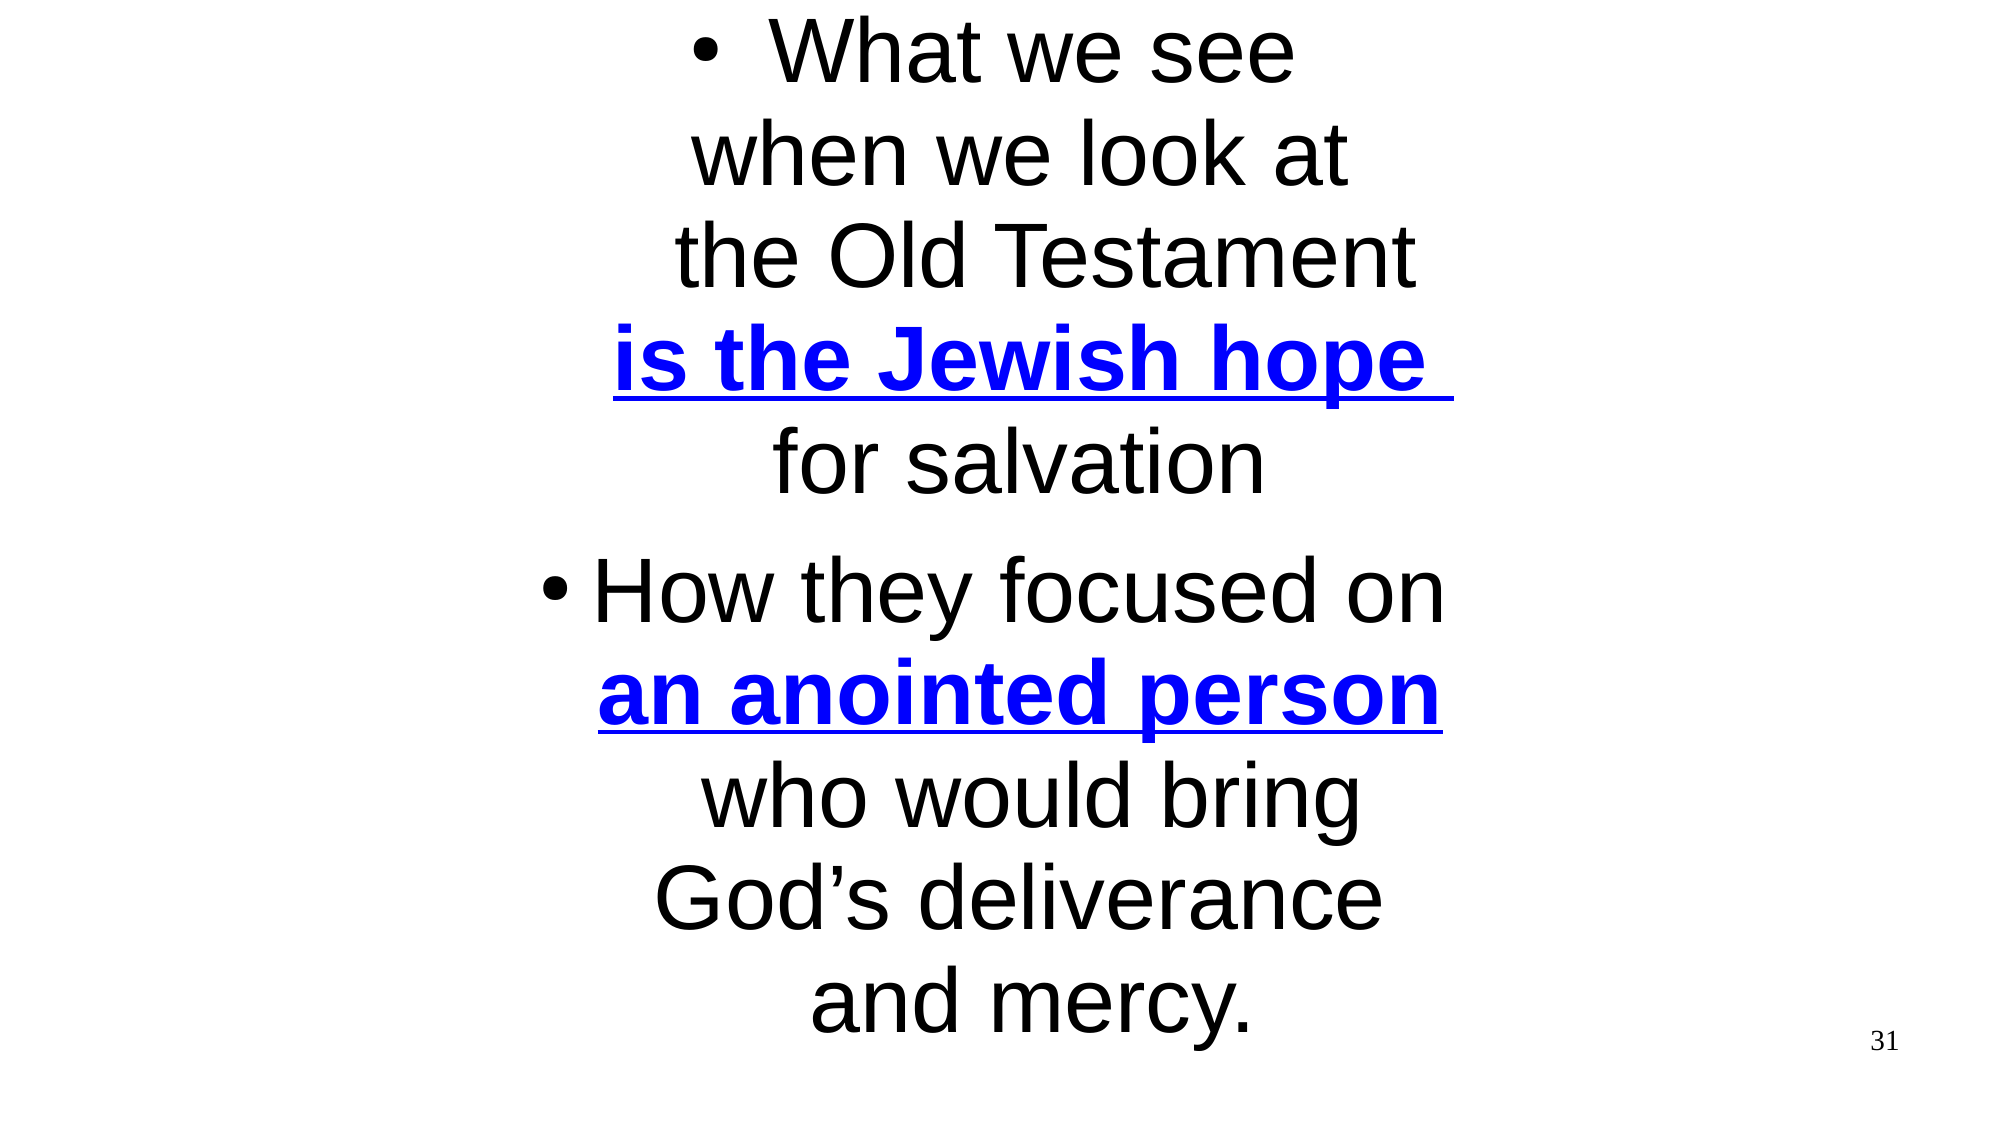

# What we see when we look at the Old Testament is the Jewish hope for salvation
How they focused on
an anointed person
 who would bring
God’s deliverance
and mercy.
31